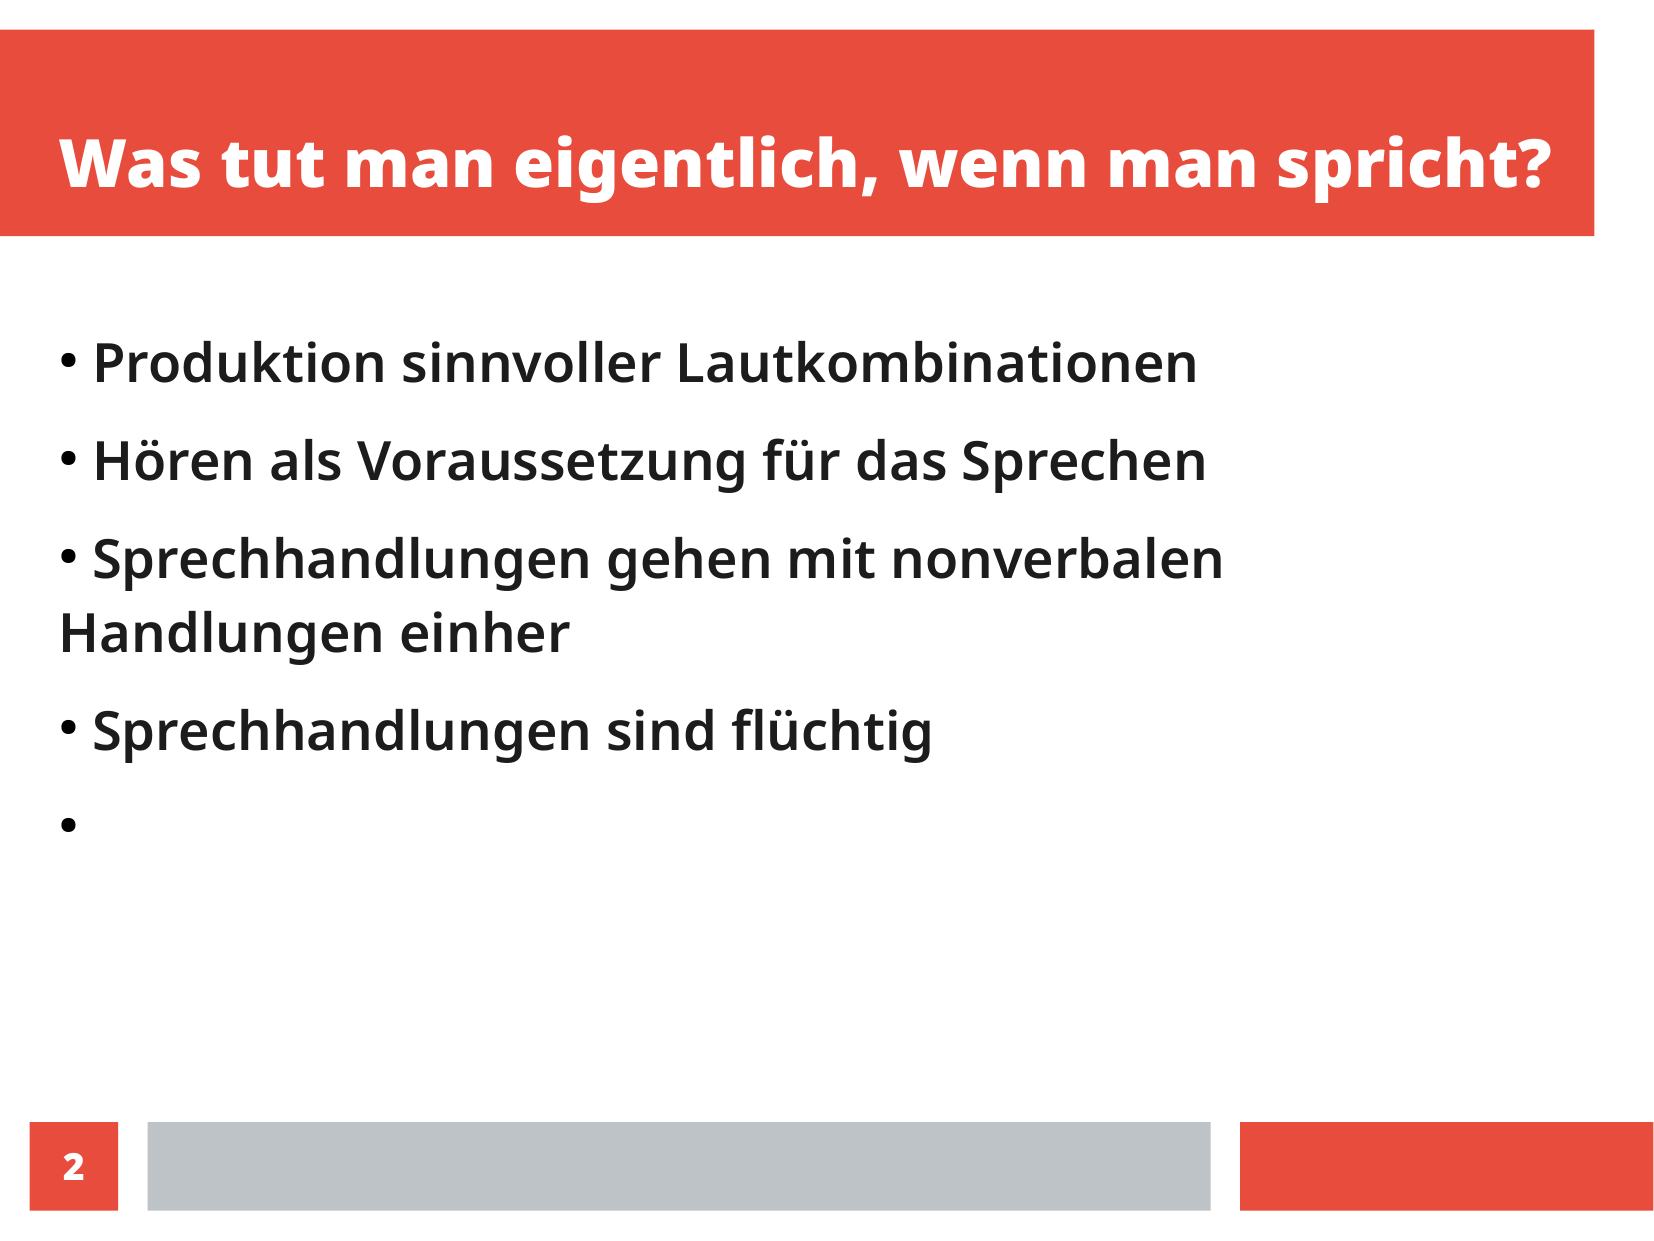

# Was tut man eigentlich, wenn man spricht?
 Produktion sinnvoller Lautkombinationen
 Hören als Voraussetzung für das Sprechen
 Sprechhandlungen gehen mit nonverbalen Handlungen einher
 Sprechhandlungen sind flüchtig
2